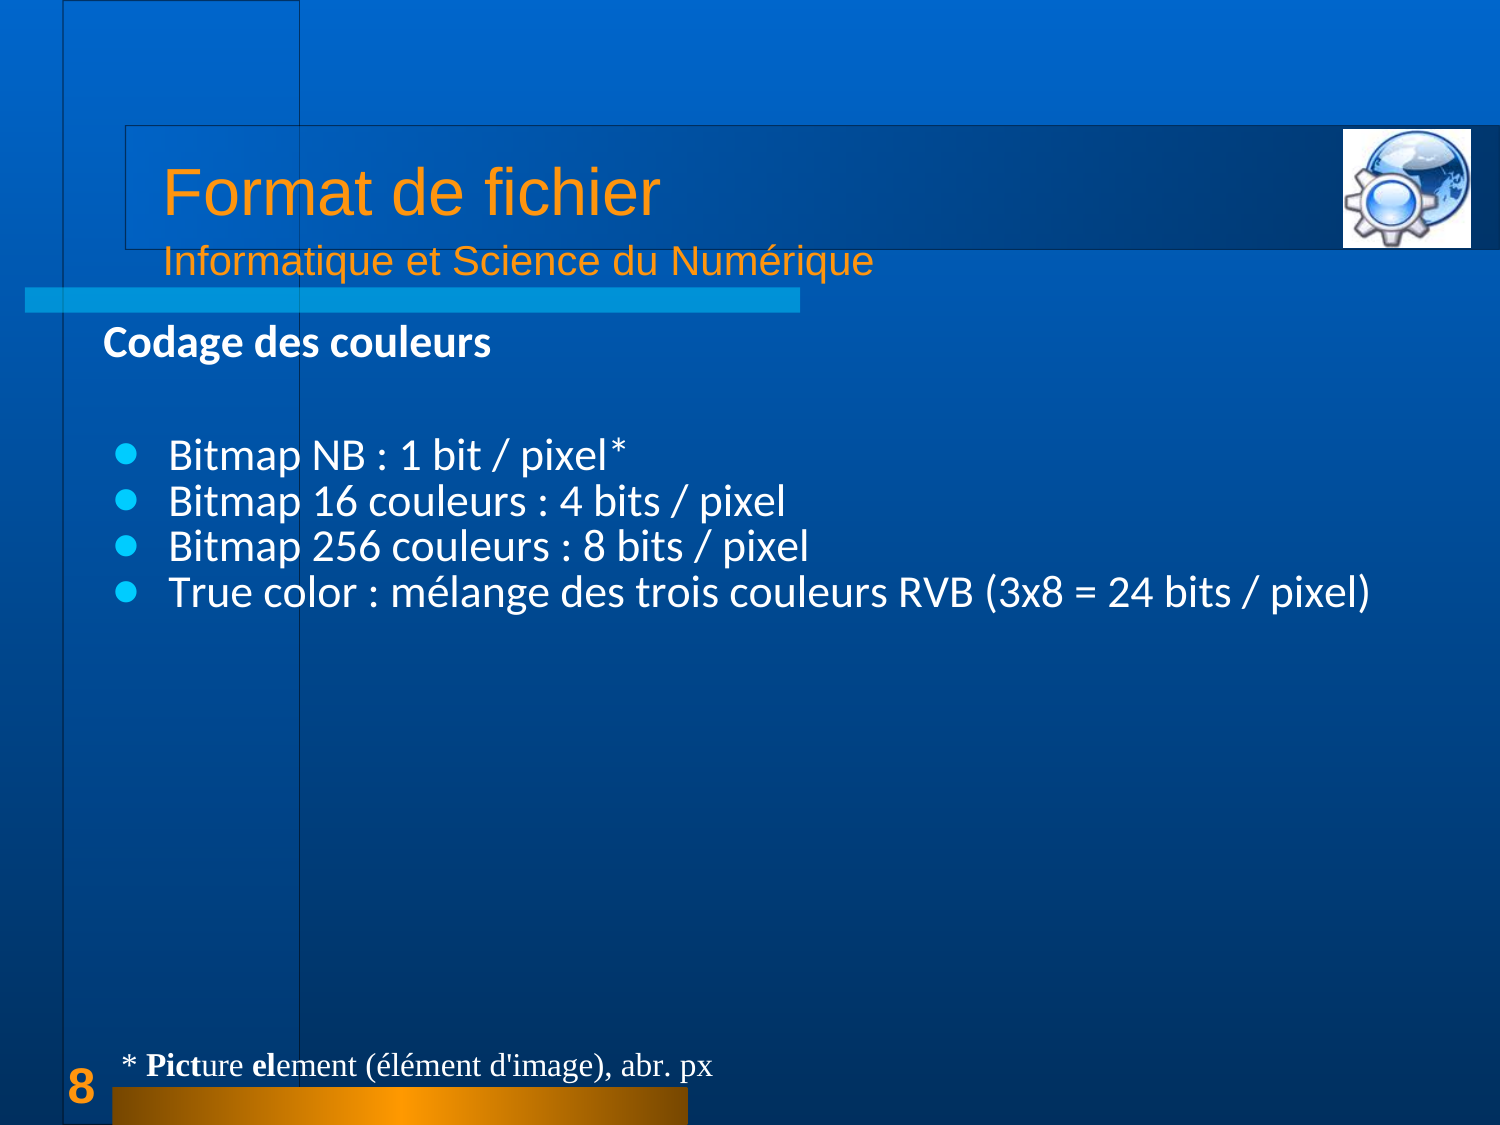

Codage des couleurs
Bitmap NB : 1 bit / pixel*
Bitmap 16 couleurs : 4 bits / pixel
Bitmap 256 couleurs : 8 bits / pixel
True color : mélange des trois couleurs RVB (3x8 = 24 bits / pixel)
* Picture element (élément d'image), abr. px